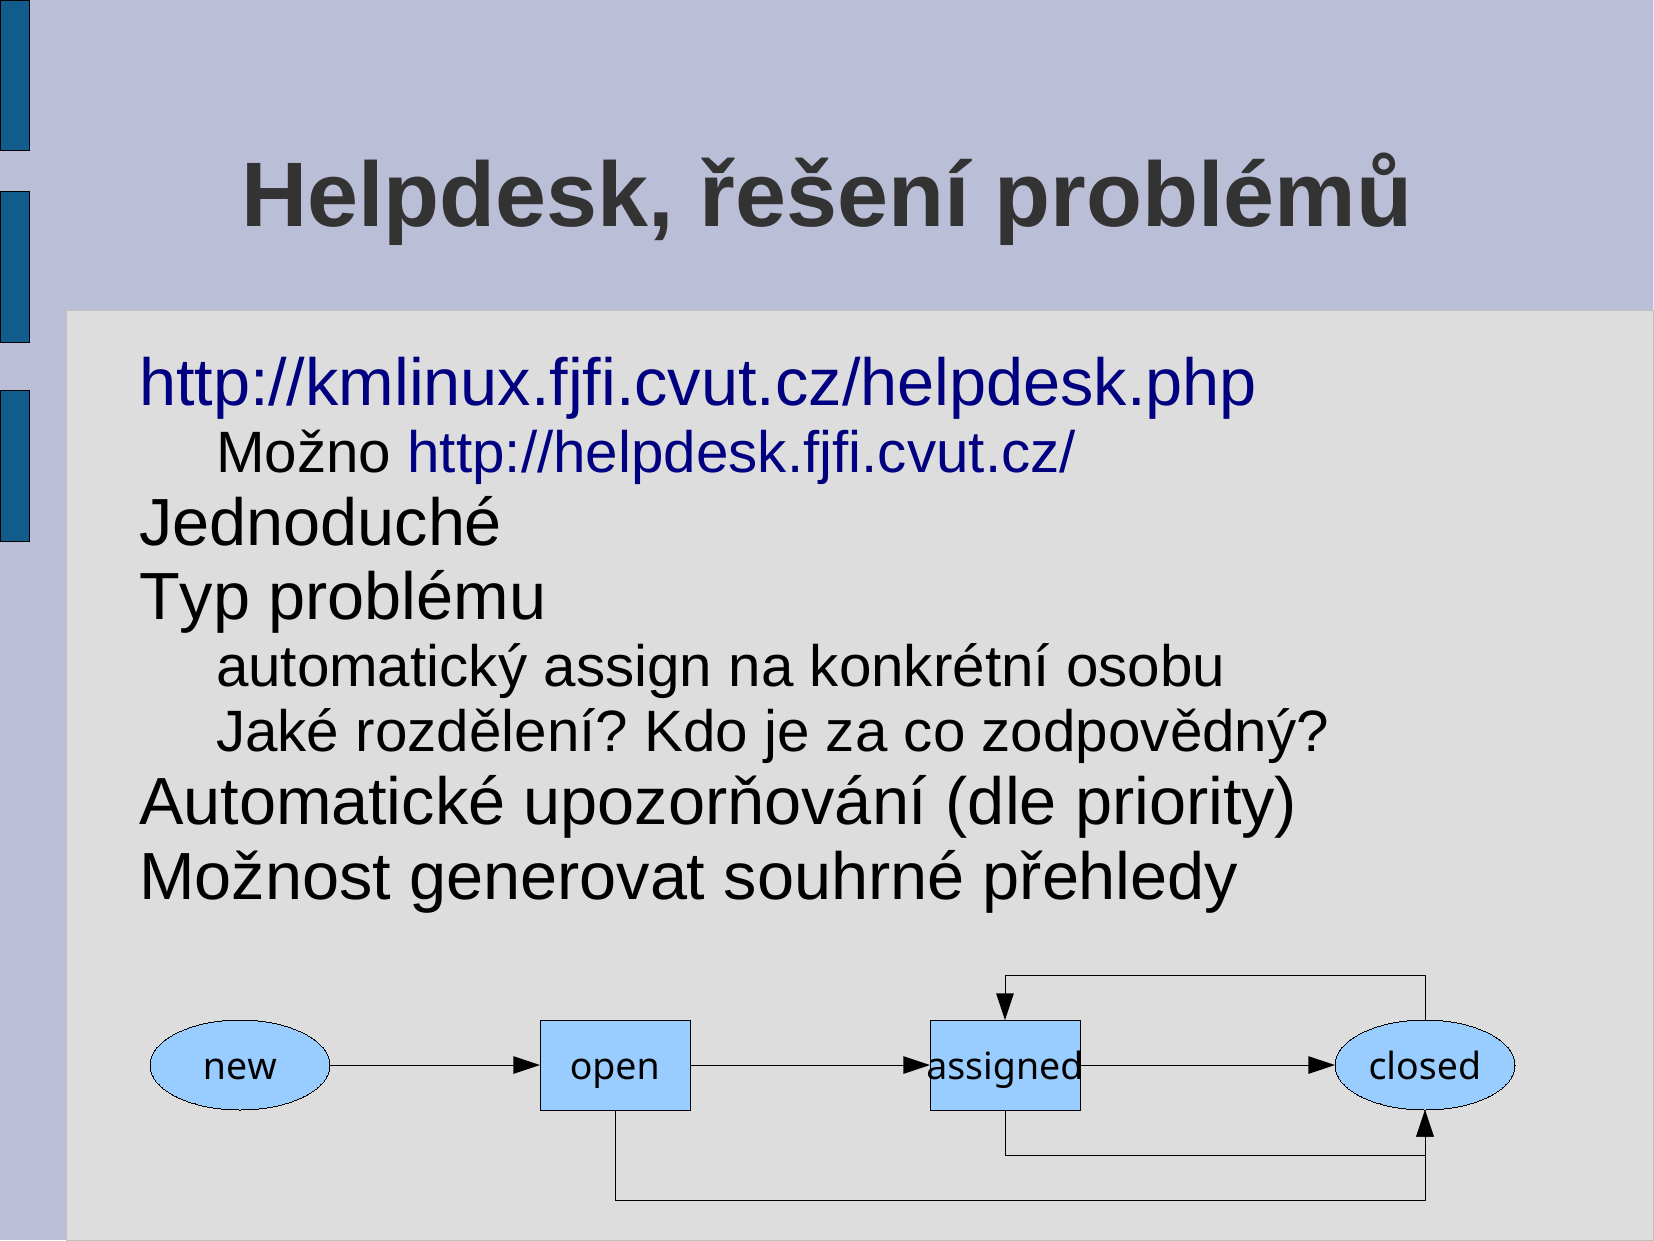

# Helpdesk, řešení problémů
http://kmlinux.fjfi.cvut.cz/helpdesk.php
Možno http://helpdesk.fjfi.cvut.cz/
Jednoduché
Typ problému
automatický assign na konkrétní osobu
Jaké rozdělení? Kdo je za co zodpovědný?
Automatické upozorňování (dle priority)
Možnost generovat souhrné přehledy
new
open
assigned
closed